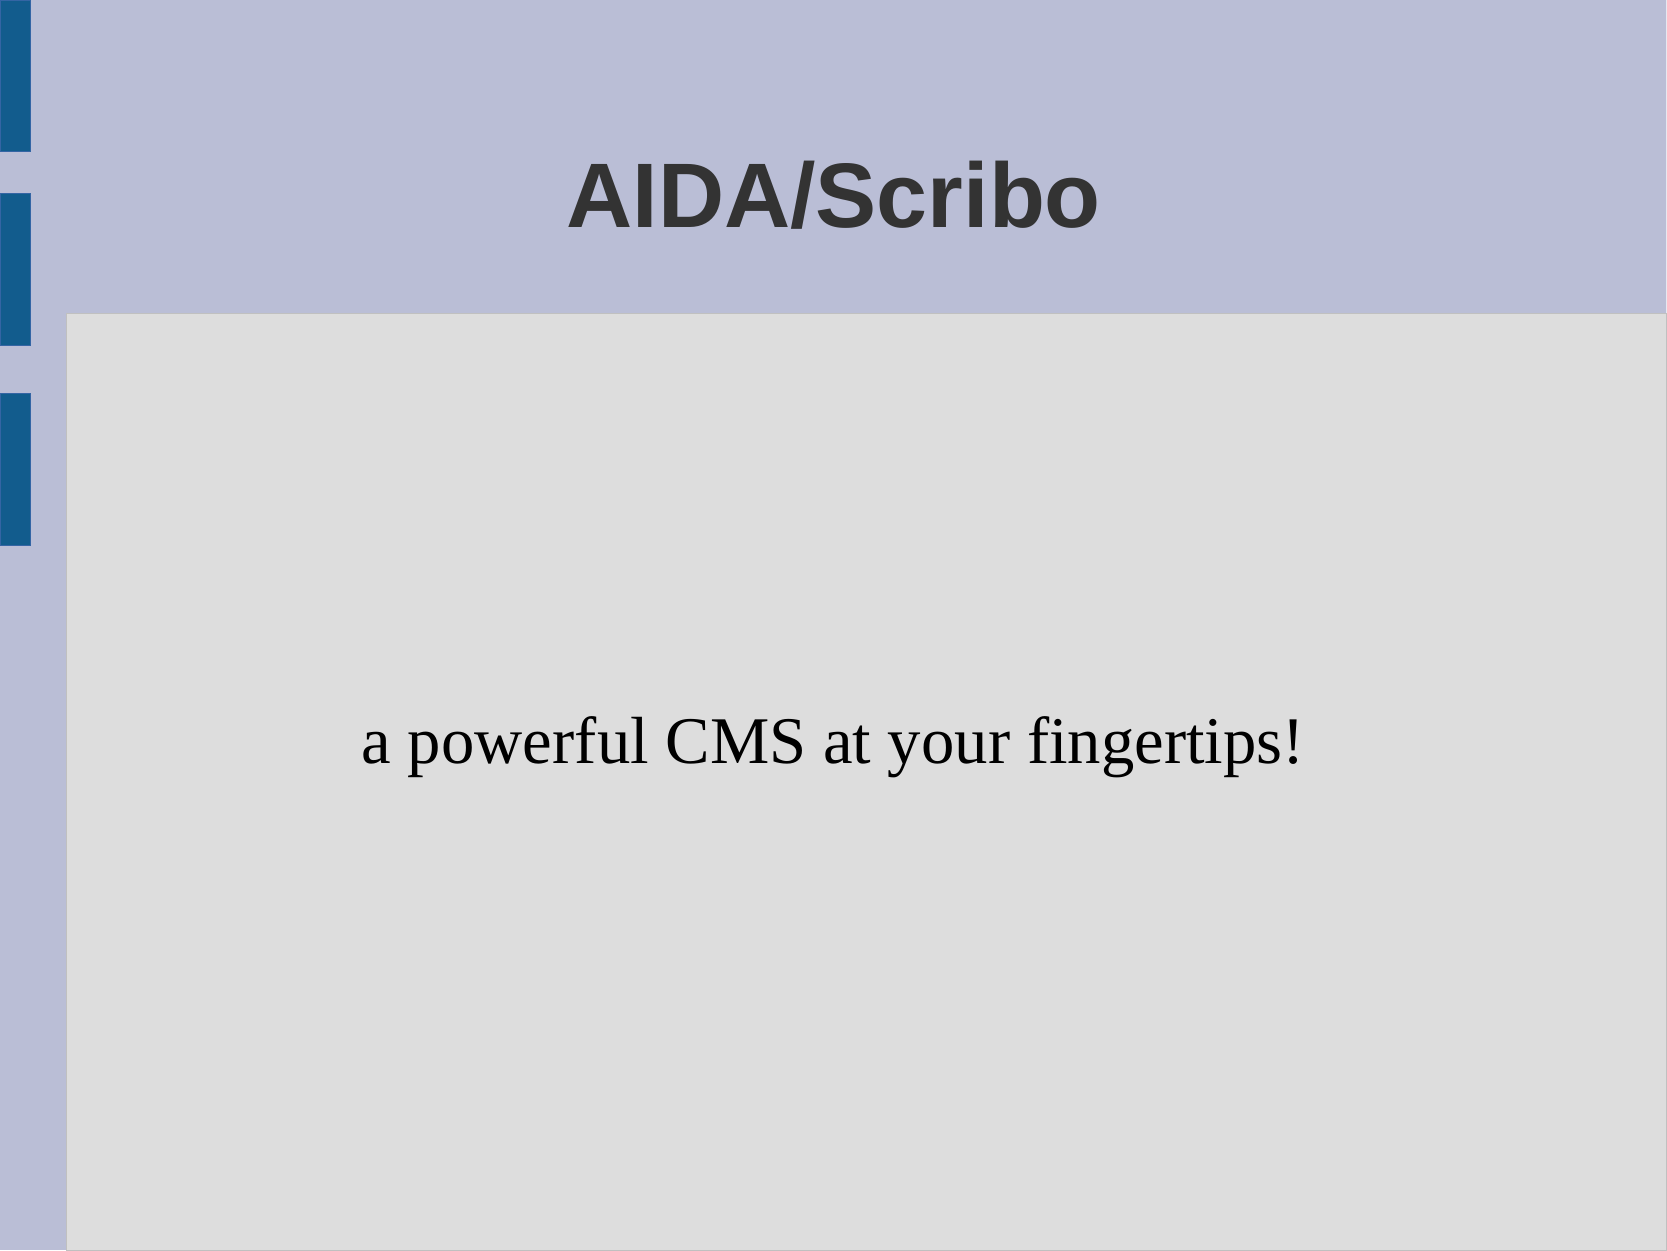

# AIDA/Scribo
a powerful CMS at your fingertips!